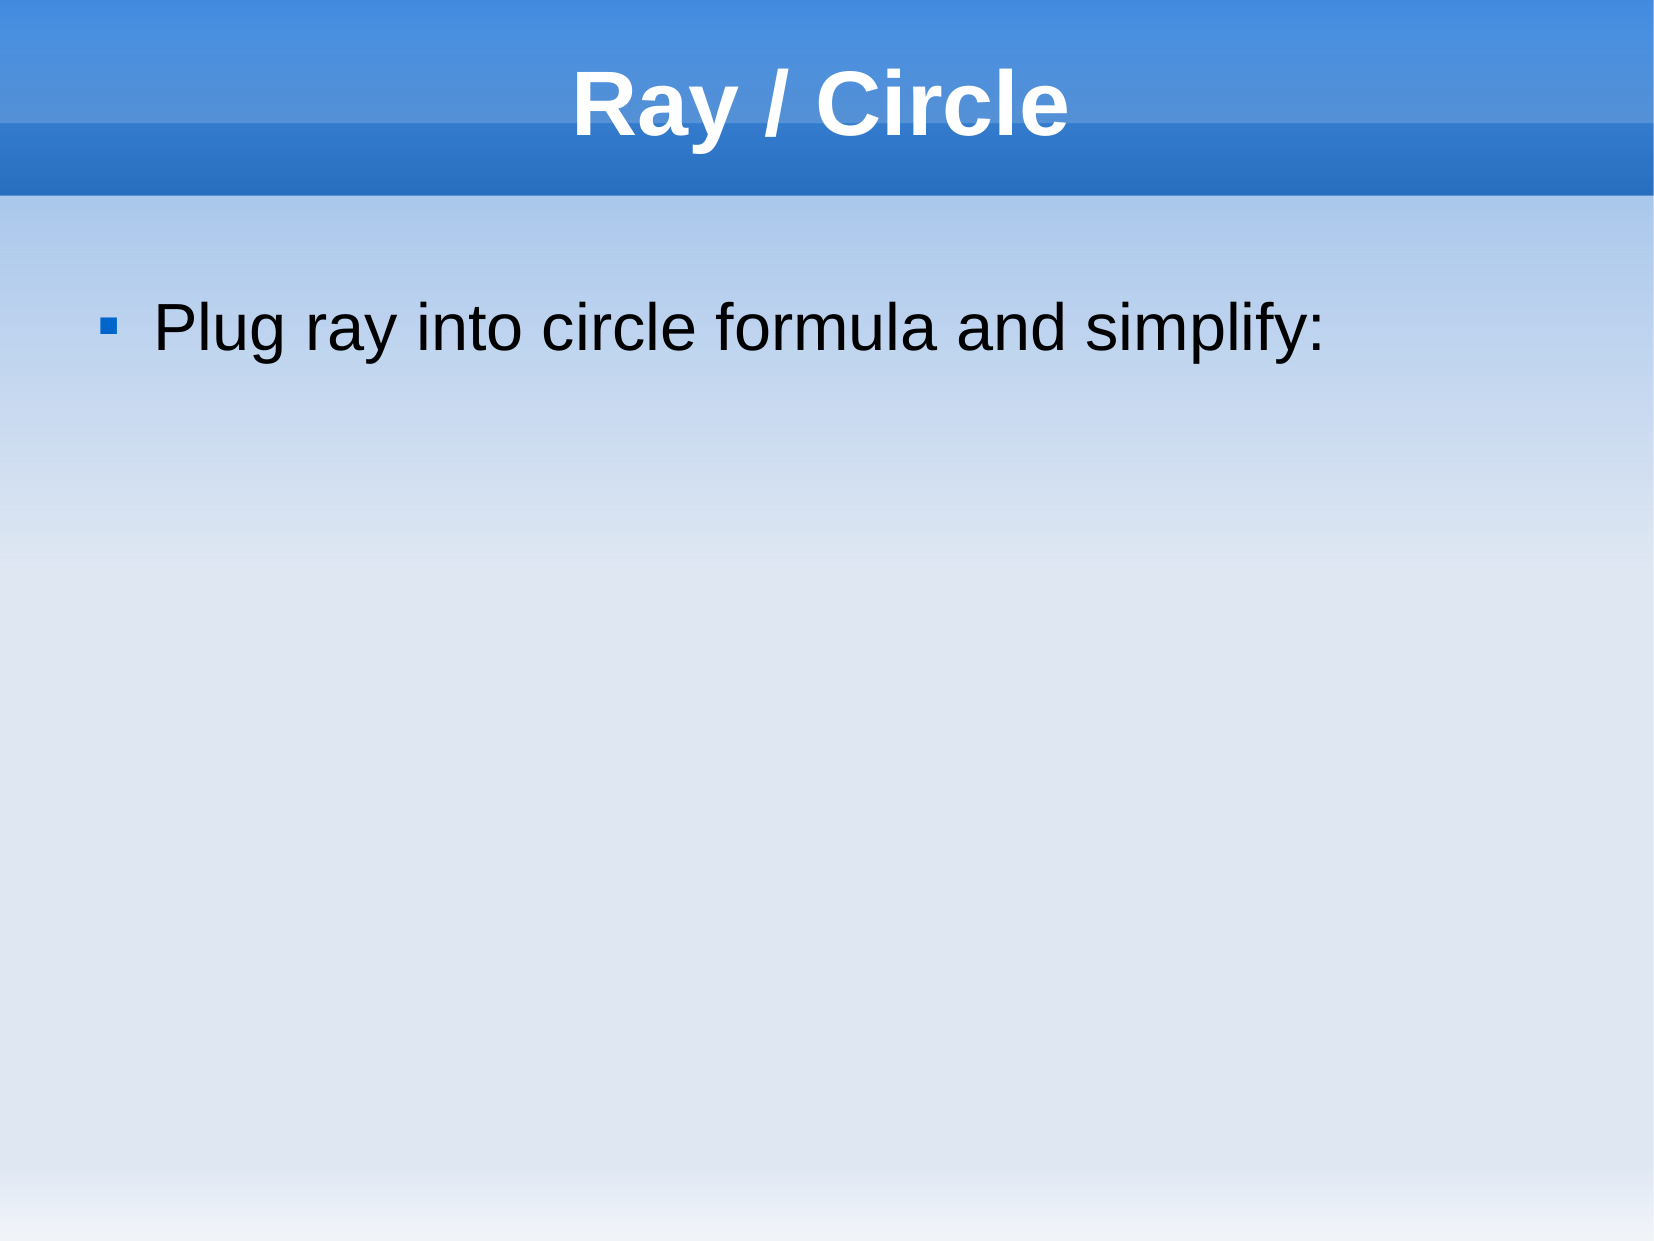

# Ray / Circle
Plug ray into circle formula and simplify: